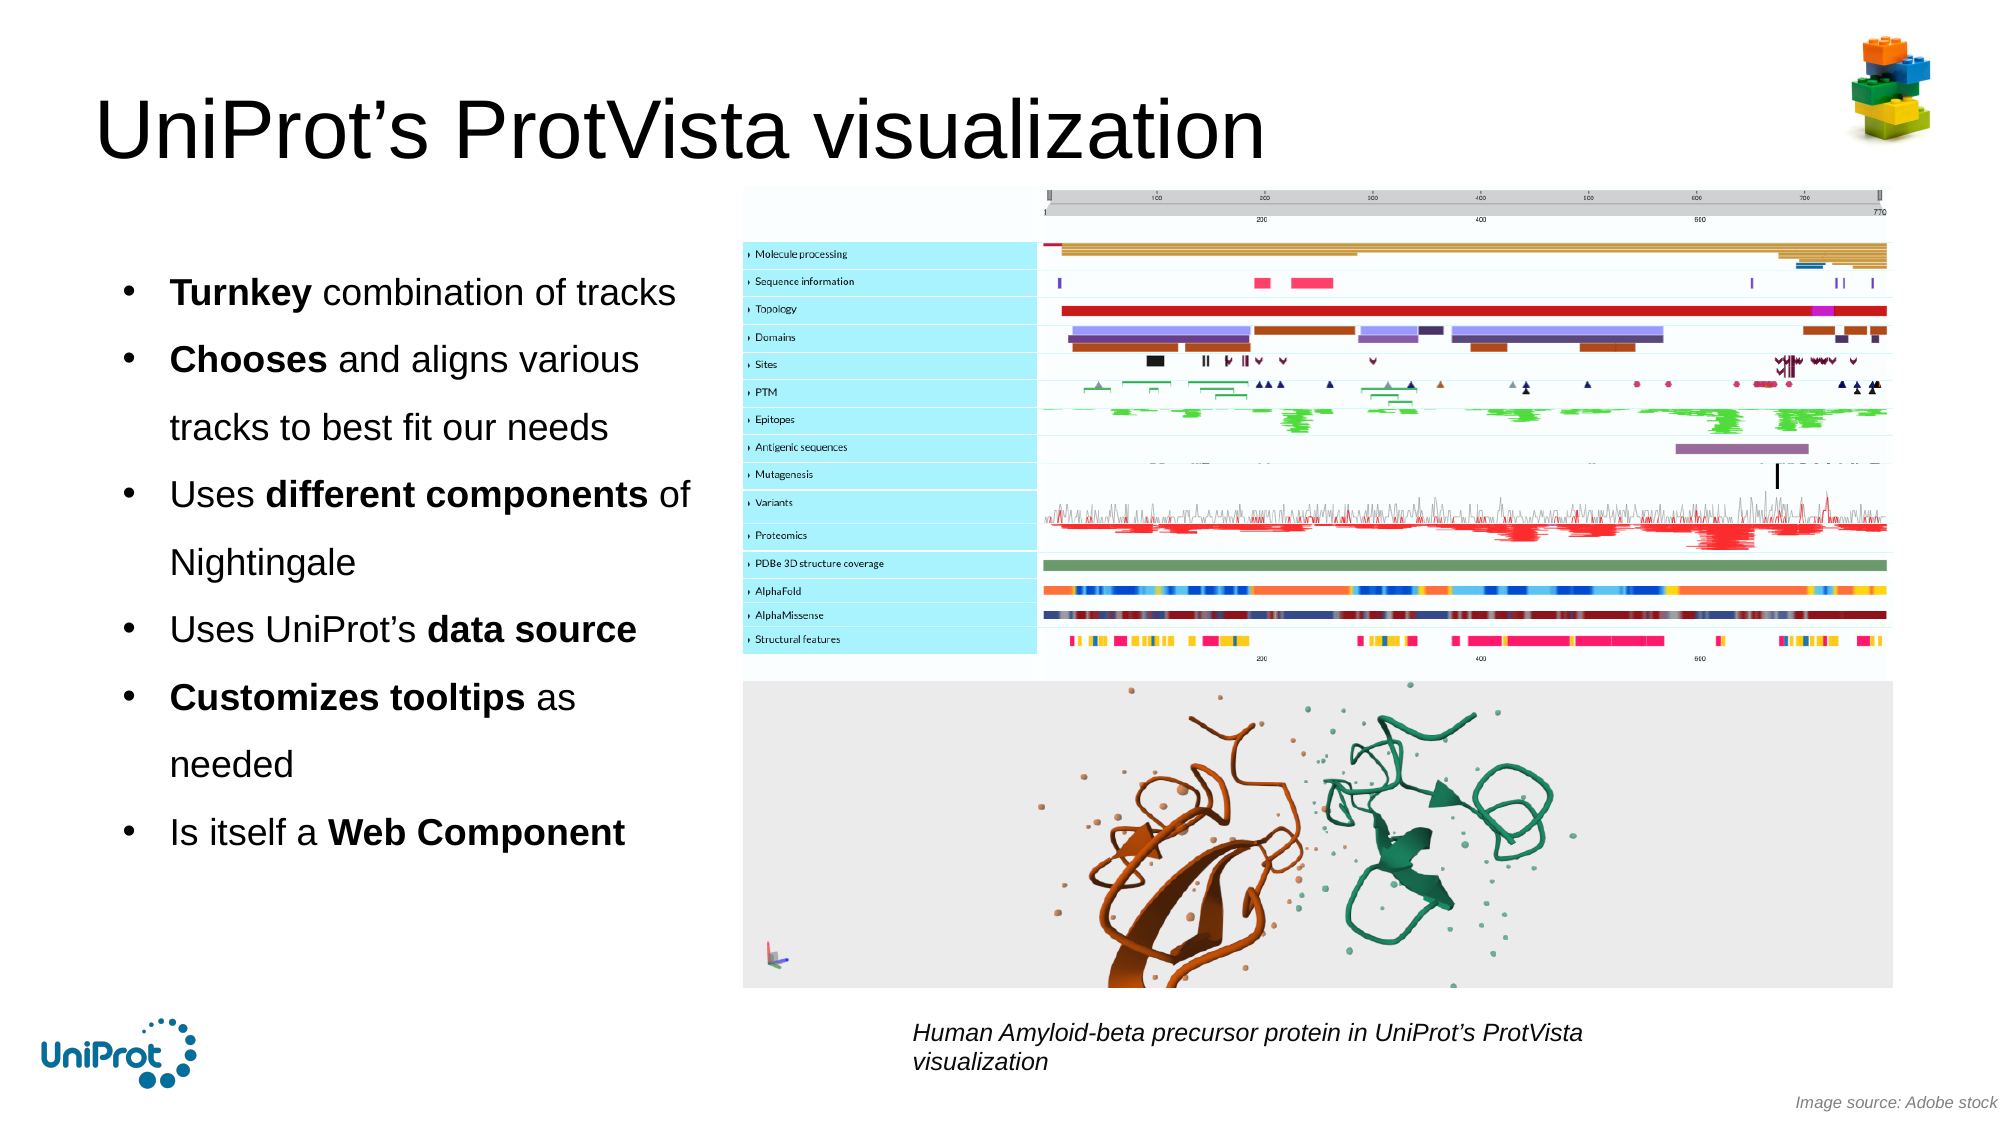

UniProt’s ProtVista visualization
Turnkey combination of tracks
Chooses and aligns various tracks to best fit our needs
Uses different components of Nightingale
Uses UniProt’s data source
Customizes tooltips as needed
Is itself a Web Component
Human Amyloid-beta precursor protein in UniProt’s ProtVista visualization
Image source: Adobe stock